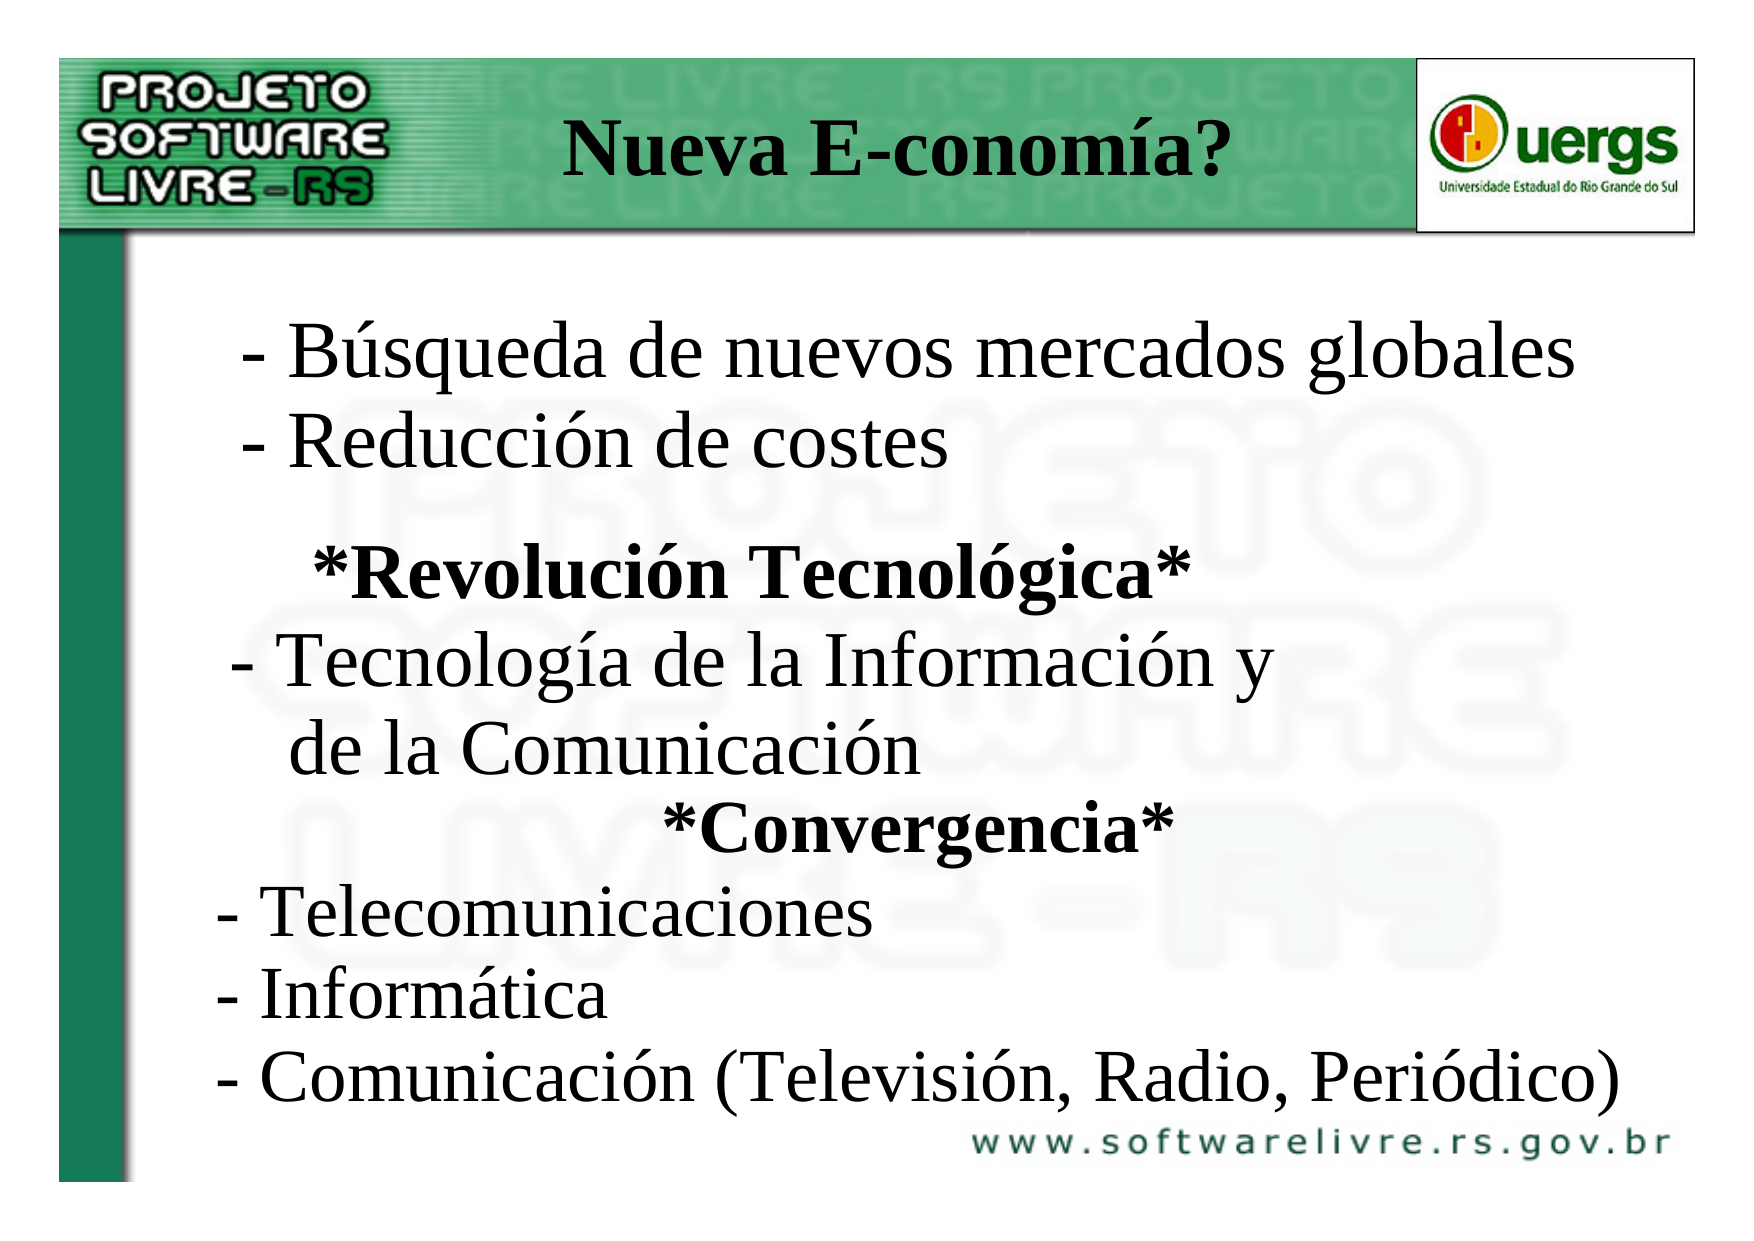

Nueva E-conomía?
- Búsqueda de nuevos mercados globales
- Reducción de costes
*Revolución Tecnológica*
- Tecnología de la Información y
 de la Comunicación
*Convergencia*
- Telecomunicaciones
- Informática
- Comunicación (Televisión, Radio, Periódico)